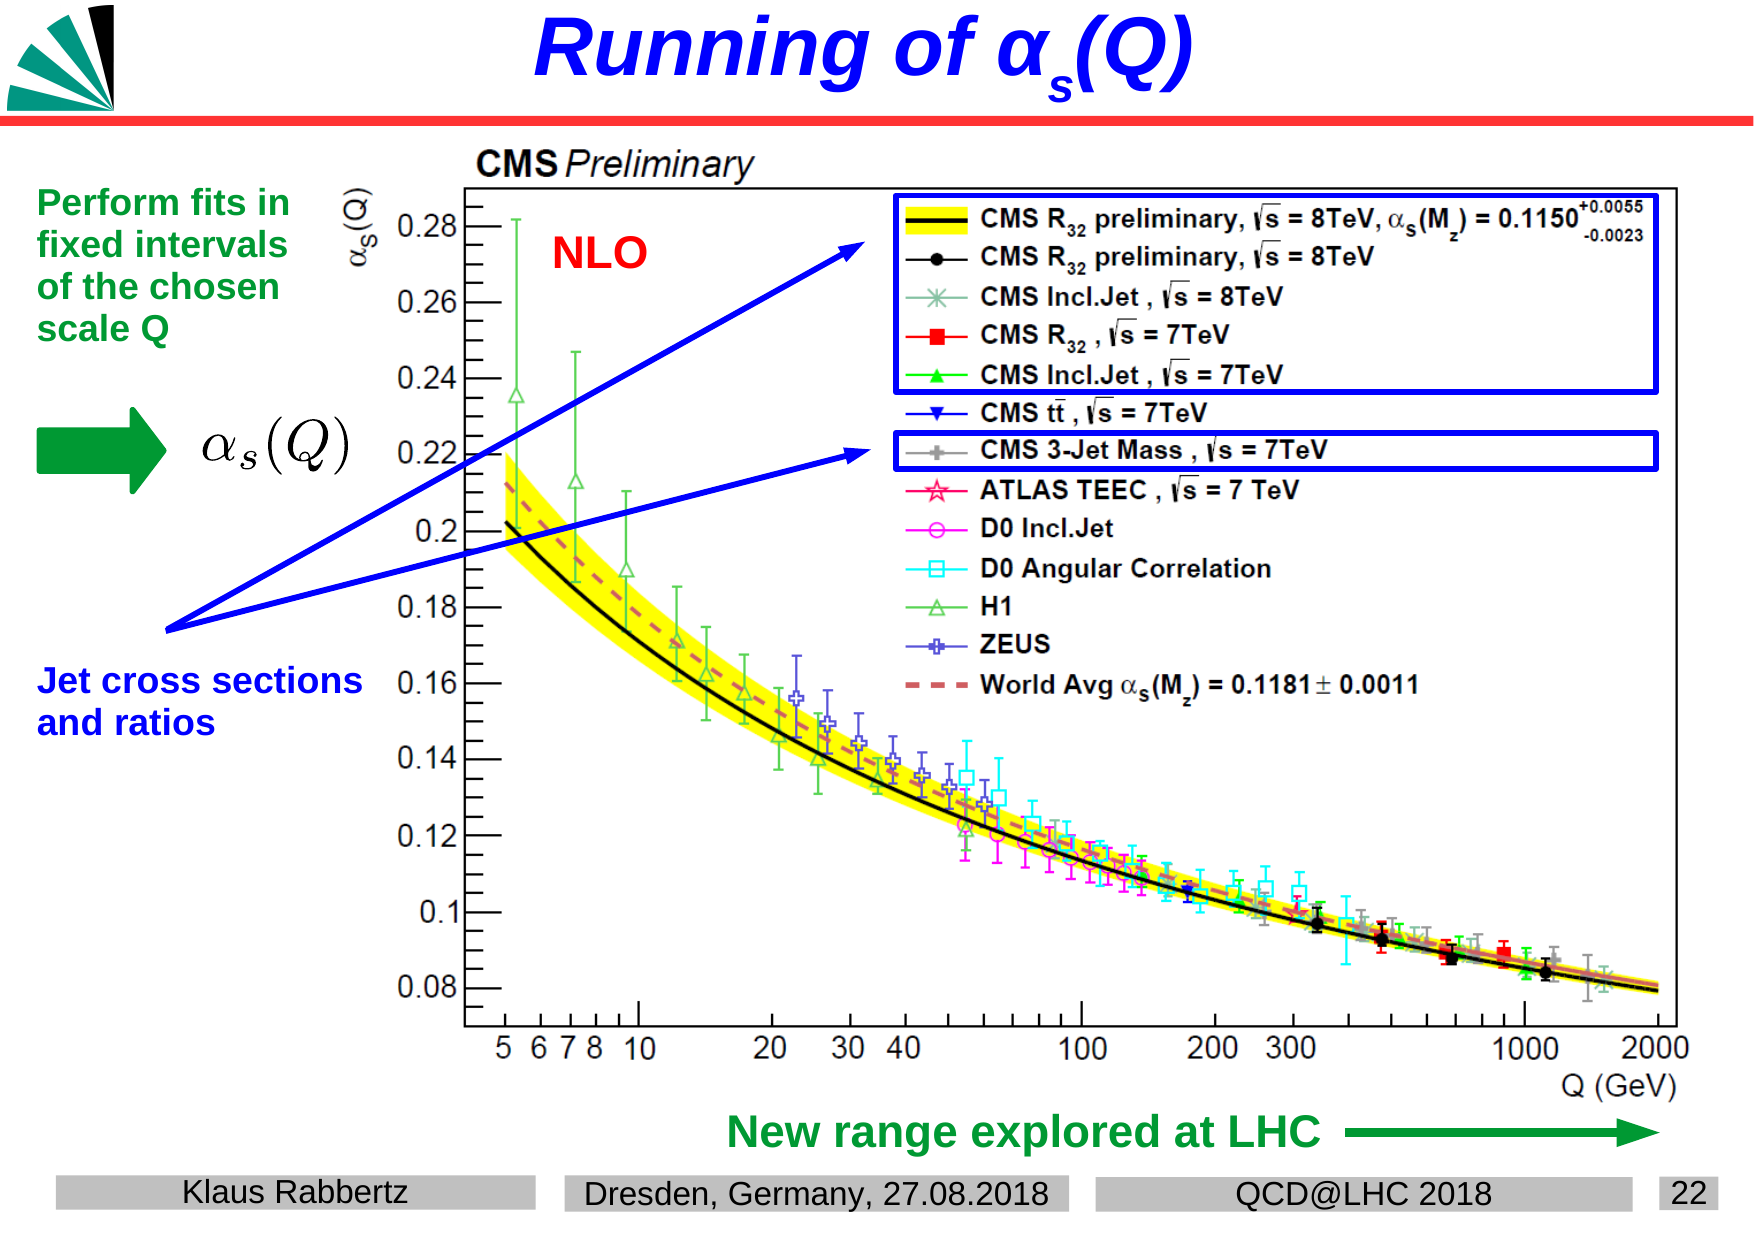

# Running of αs(Q)
Perform fits in
fixed intervals
of the chosen
scale Q
NLO
Jet cross sections
and ratios
New range explored at LHC